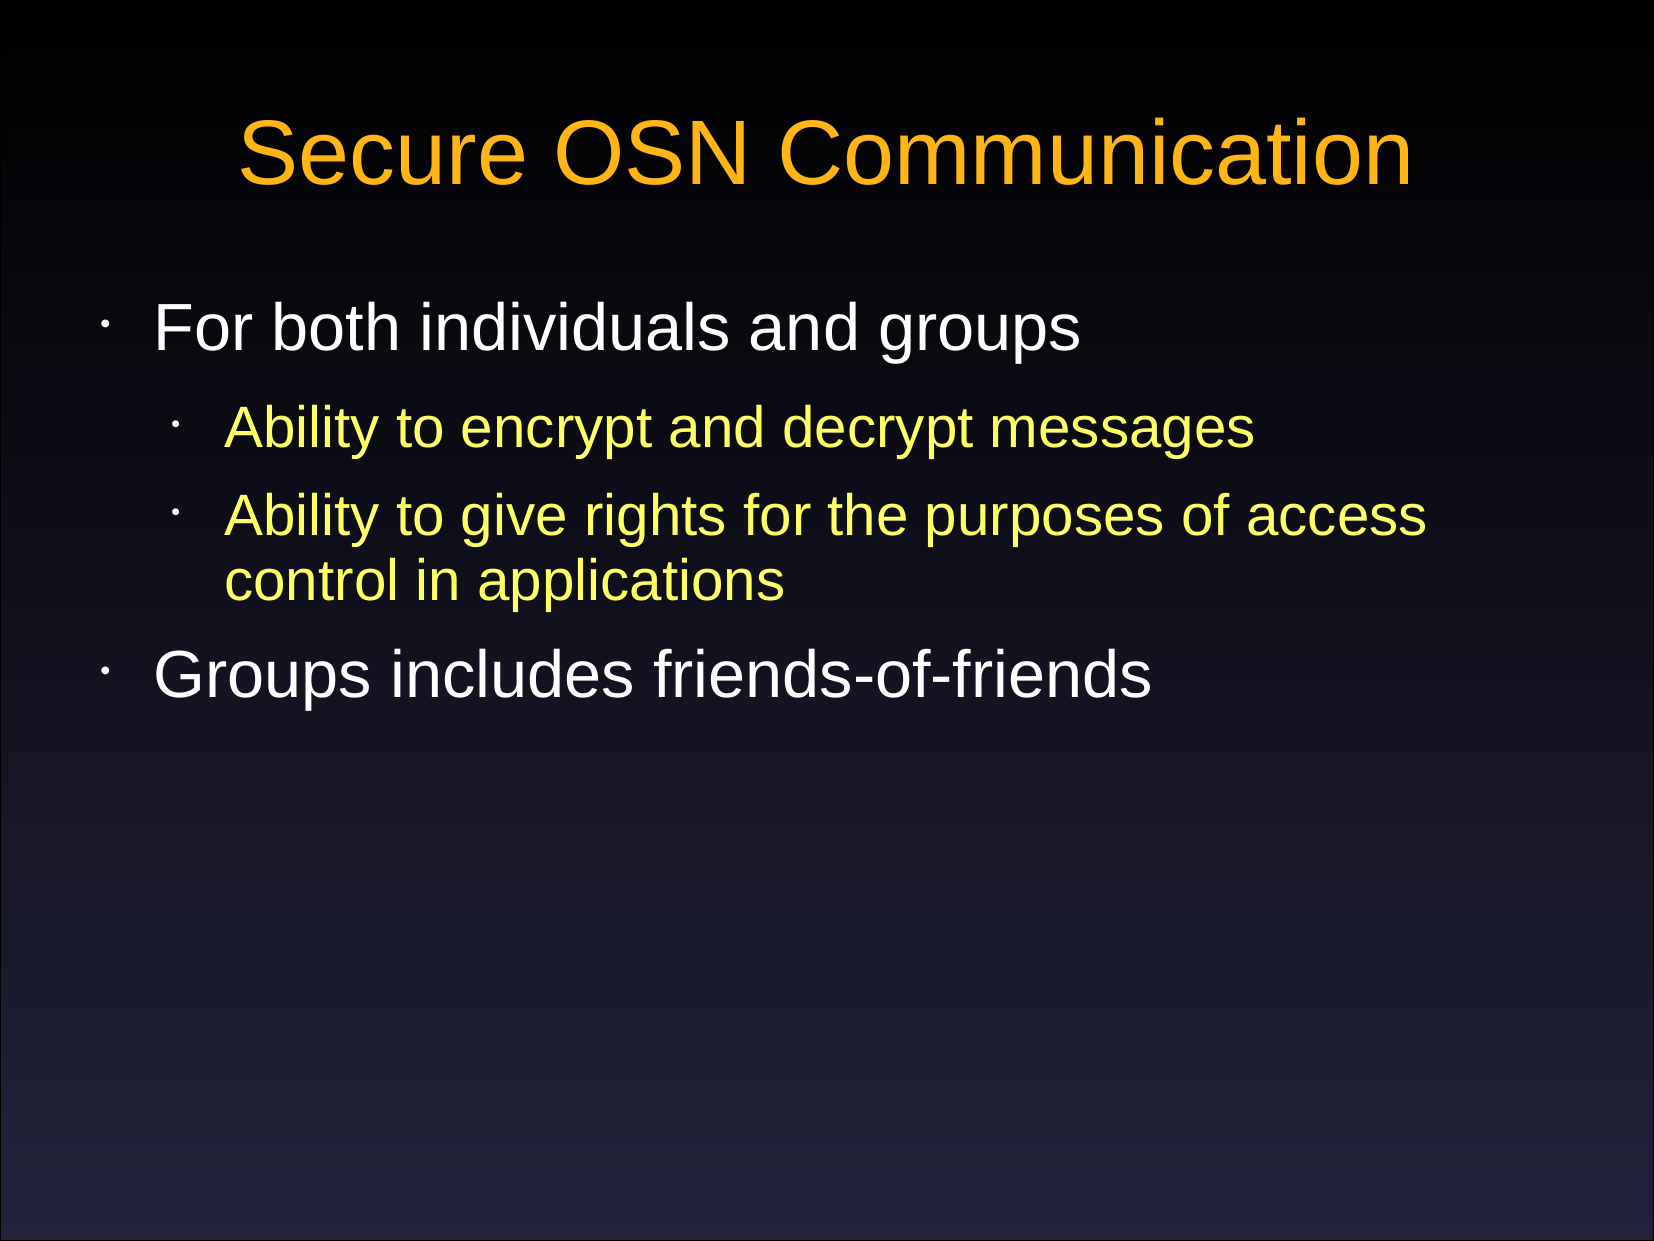

# Secure OSN Communication
For both individuals and groups
Ability to encrypt and decrypt messages
Ability to give rights for the purposes of access control in applications
Groups includes friends-of-friends